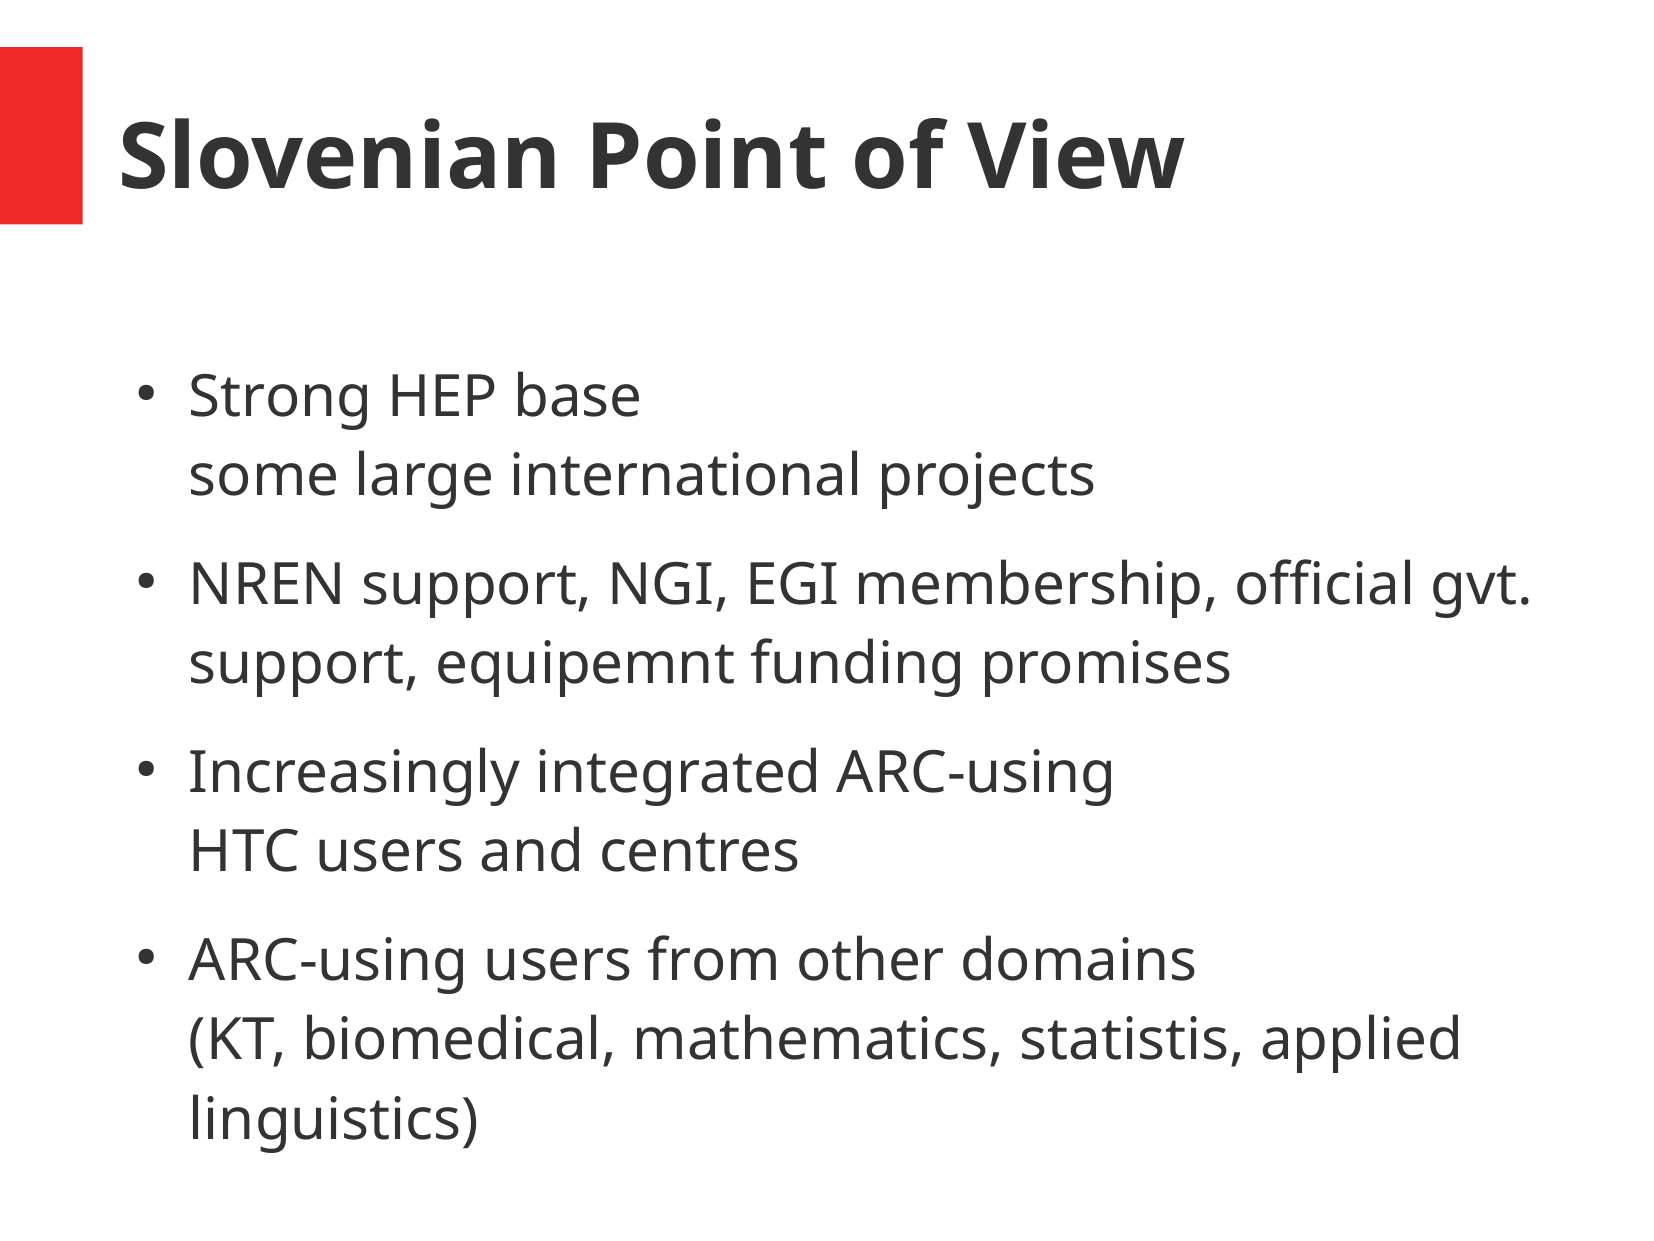

# Slovenian Point of View
Strong HEP base
some large international projects
NREN support, NGI, EGI membership, official gvt. support, equipemnt funding promises
Increasingly integrated ARC-using
HTC users and centres
ARC-using users from other domains
(KT, biomedical, mathematics, statistis, applied linguistics)